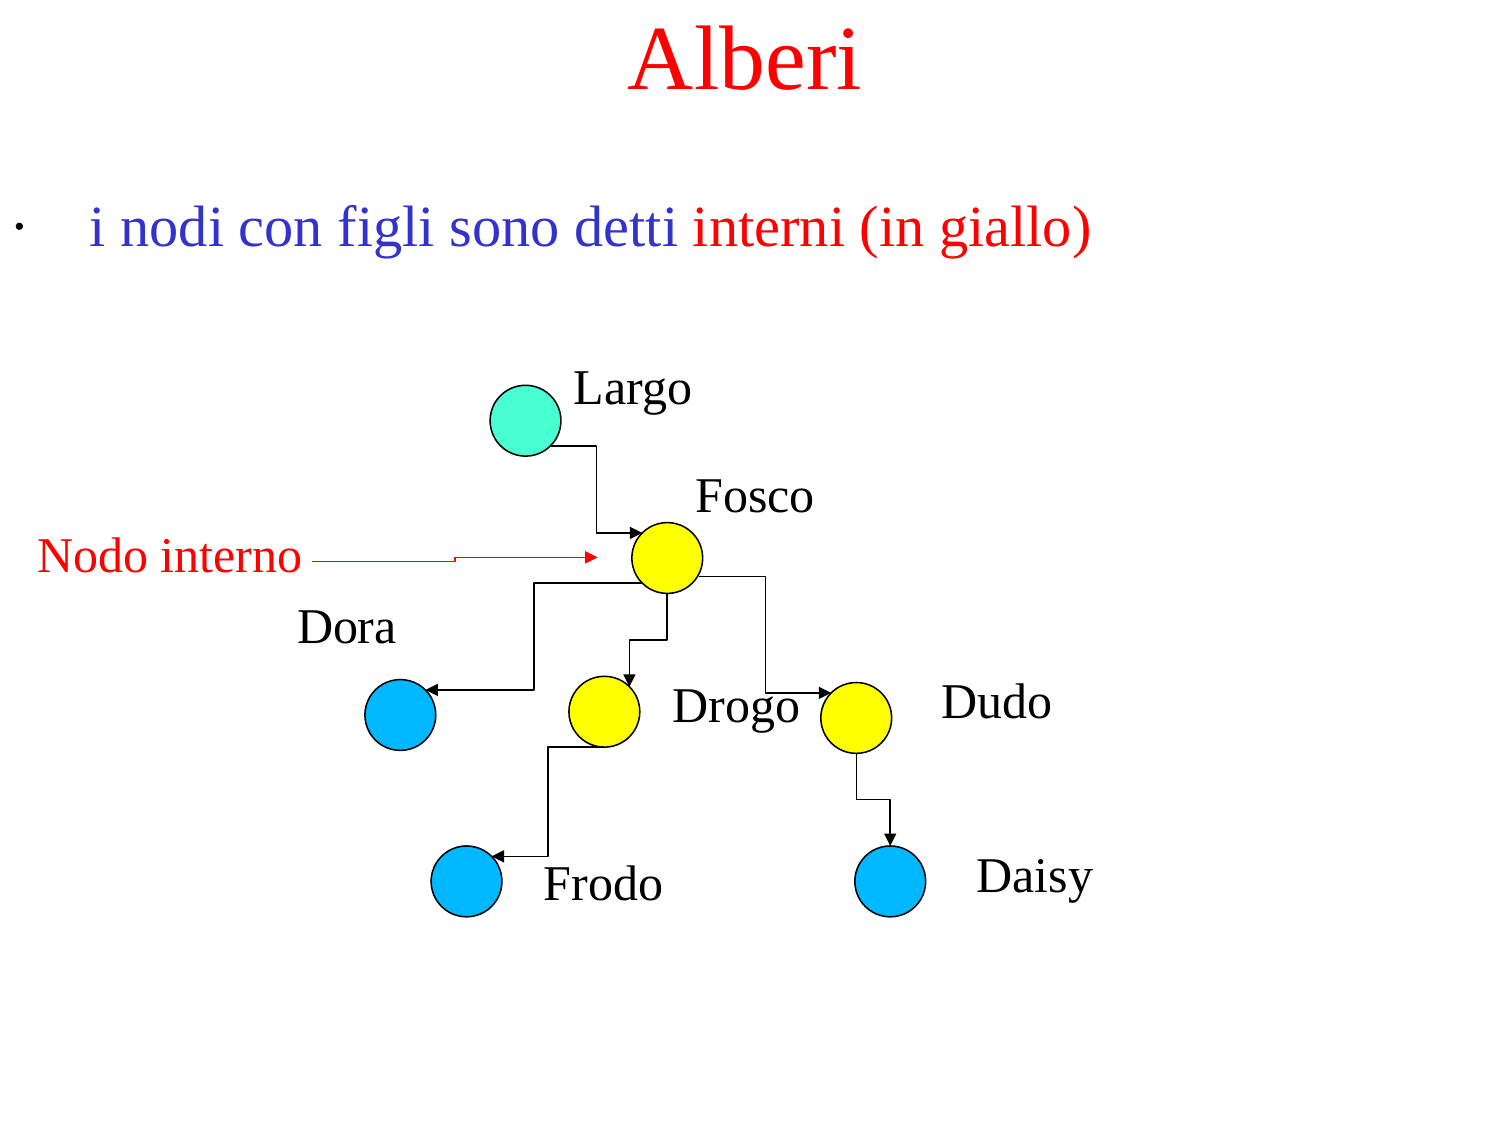

# Alberi
i nodi con figli sono detti interni (in giallo)
Largo
Fosco
Nodo interno
Dora
Dudo
Drogo
Daisy
Frodo